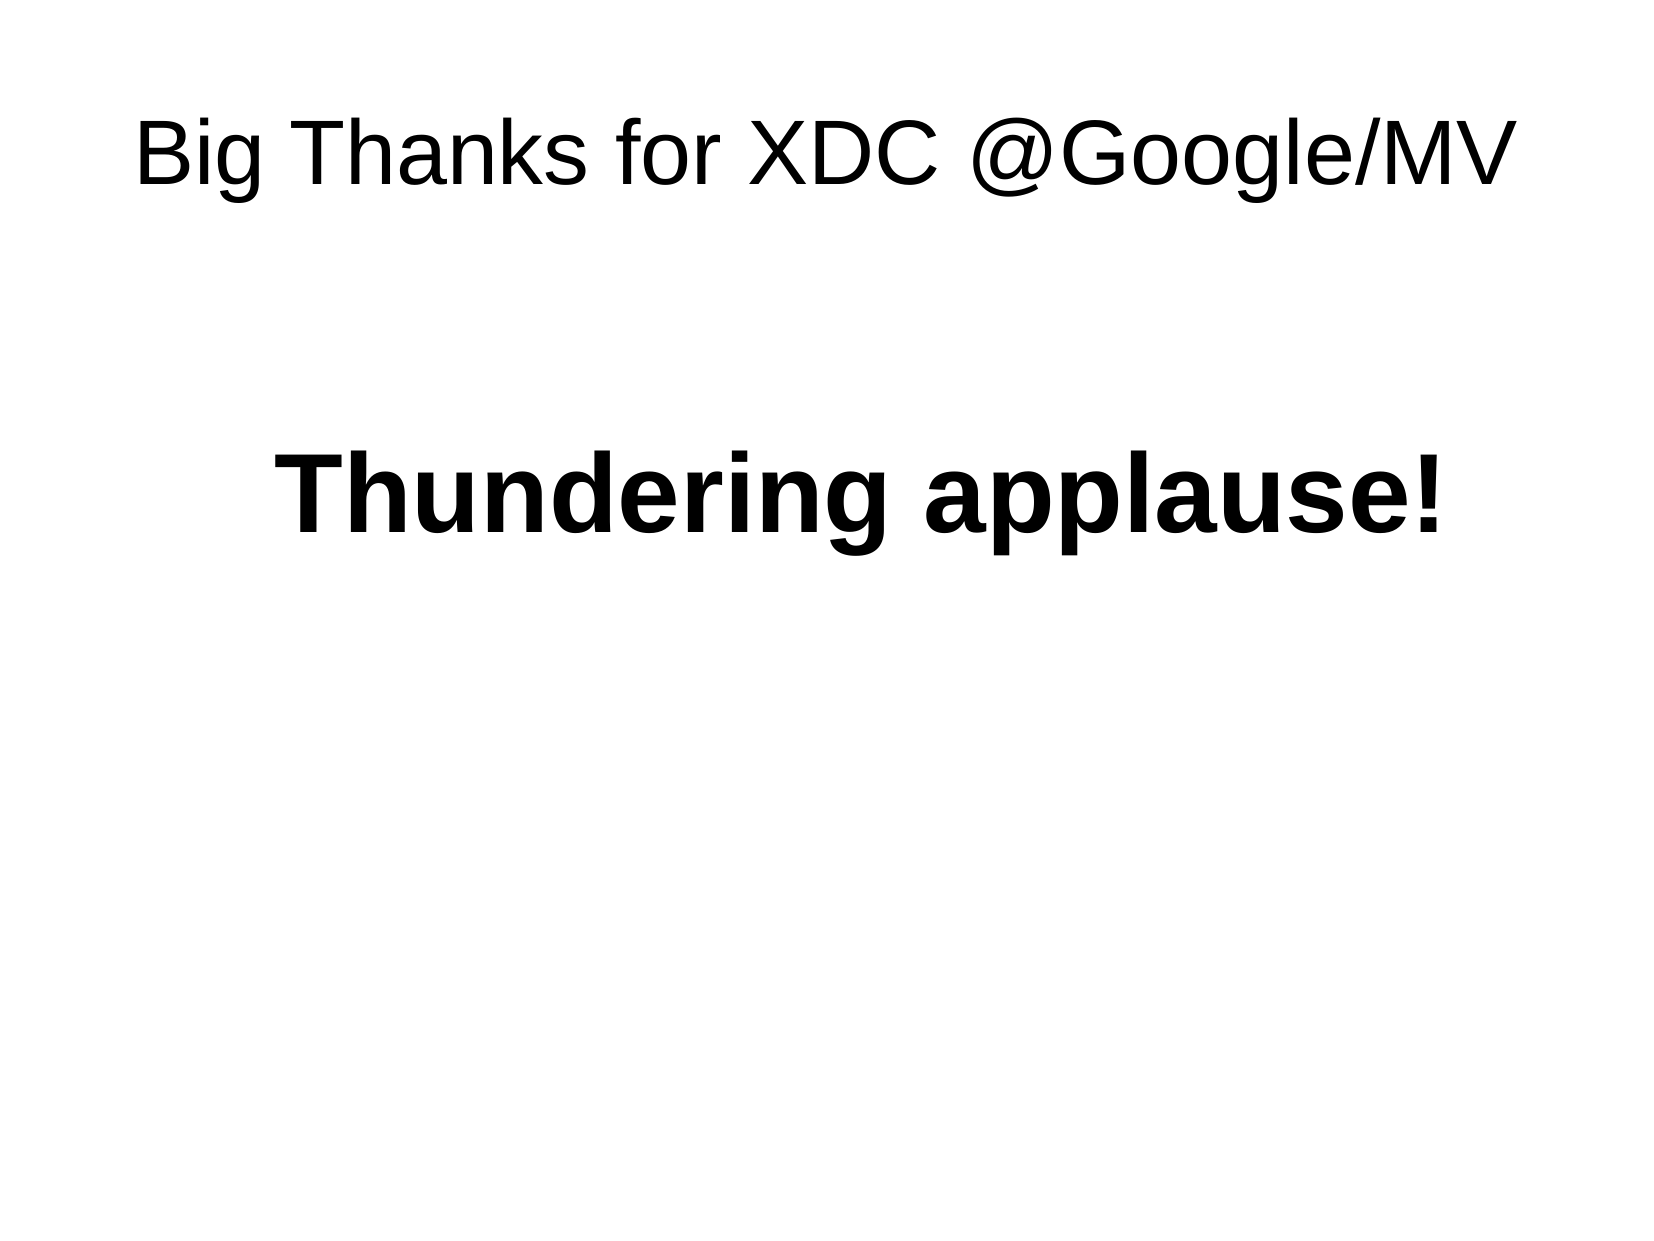

# Big Thanks for XDC @Google/MV
Thundering applause!